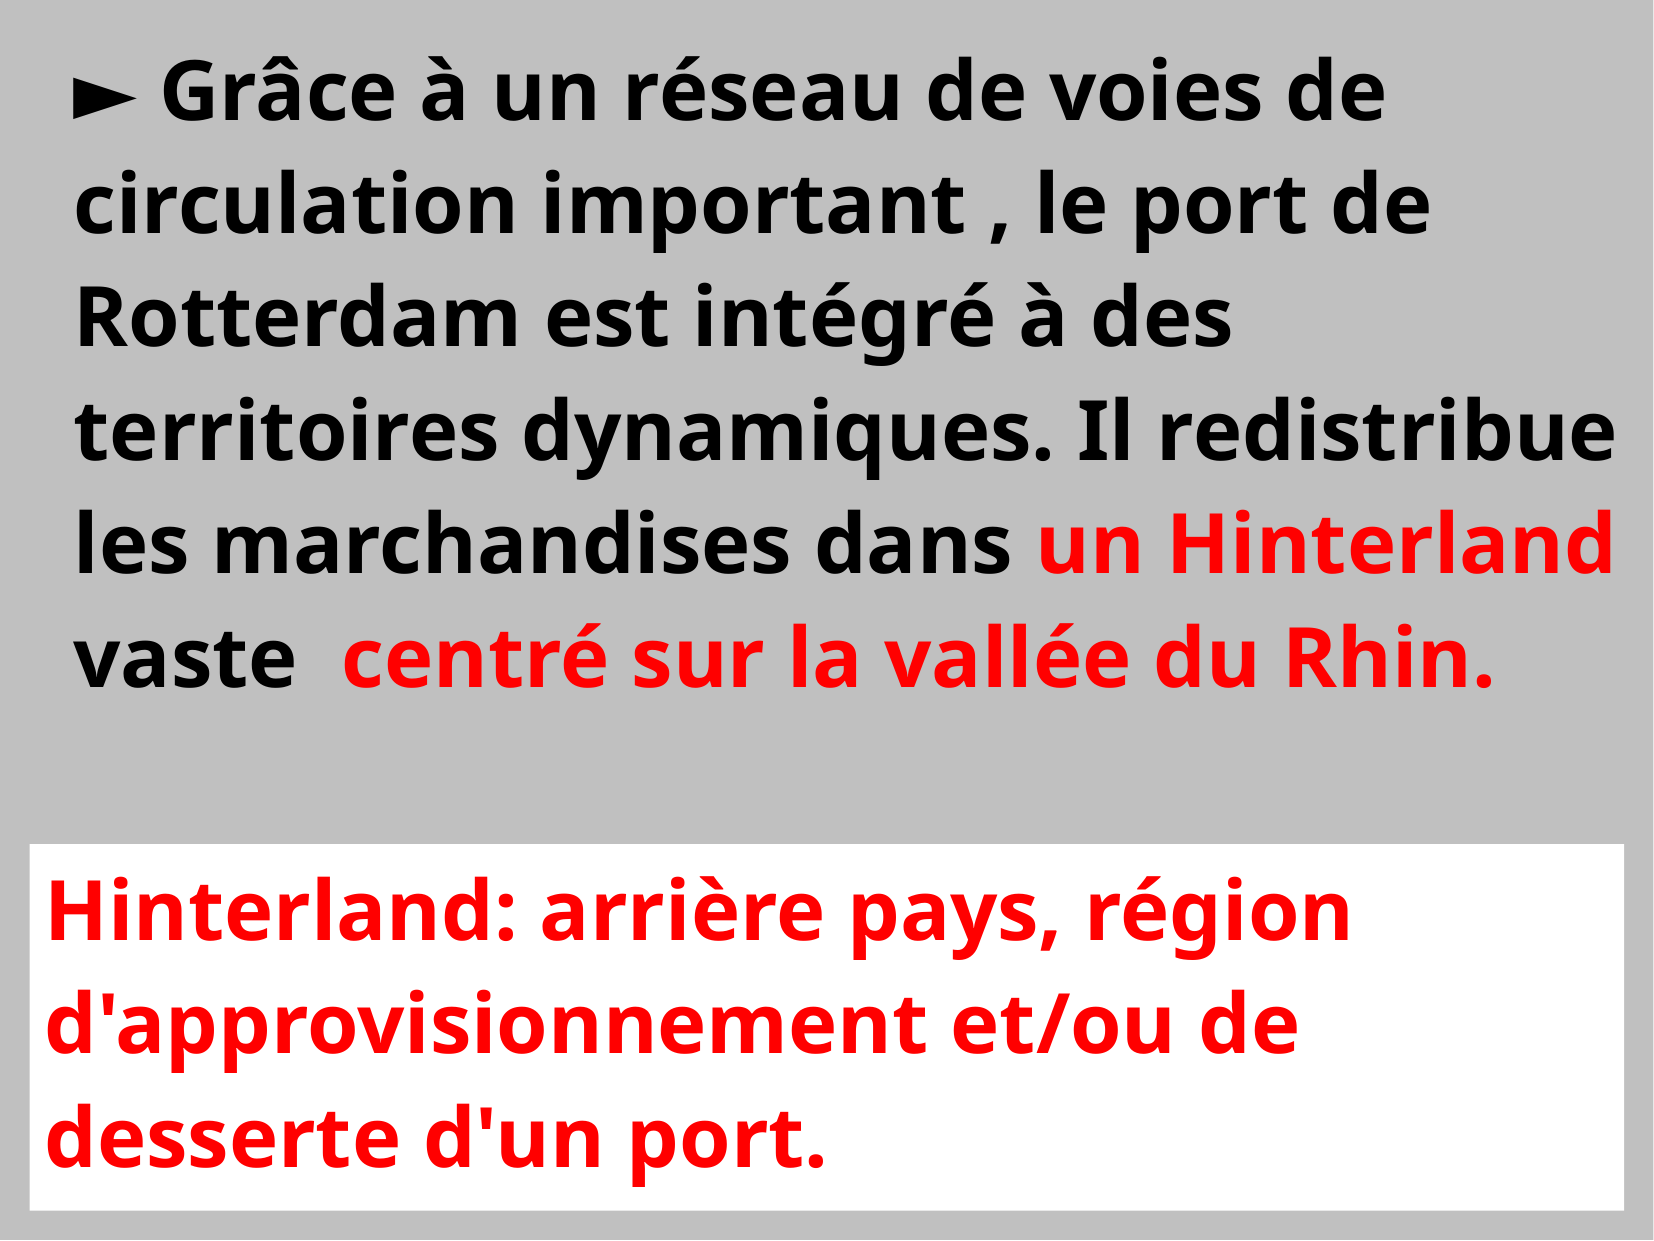

► Grâce à un réseau de voies de circulation important , le port de Rotterdam est intégré à des territoires dynamiques. Il redistribue les marchandises dans un Hinterland vaste centré sur la vallée du Rhin.
Hinterland: arrière pays, région d'approvisionnement et/ou de desserte d'un port.